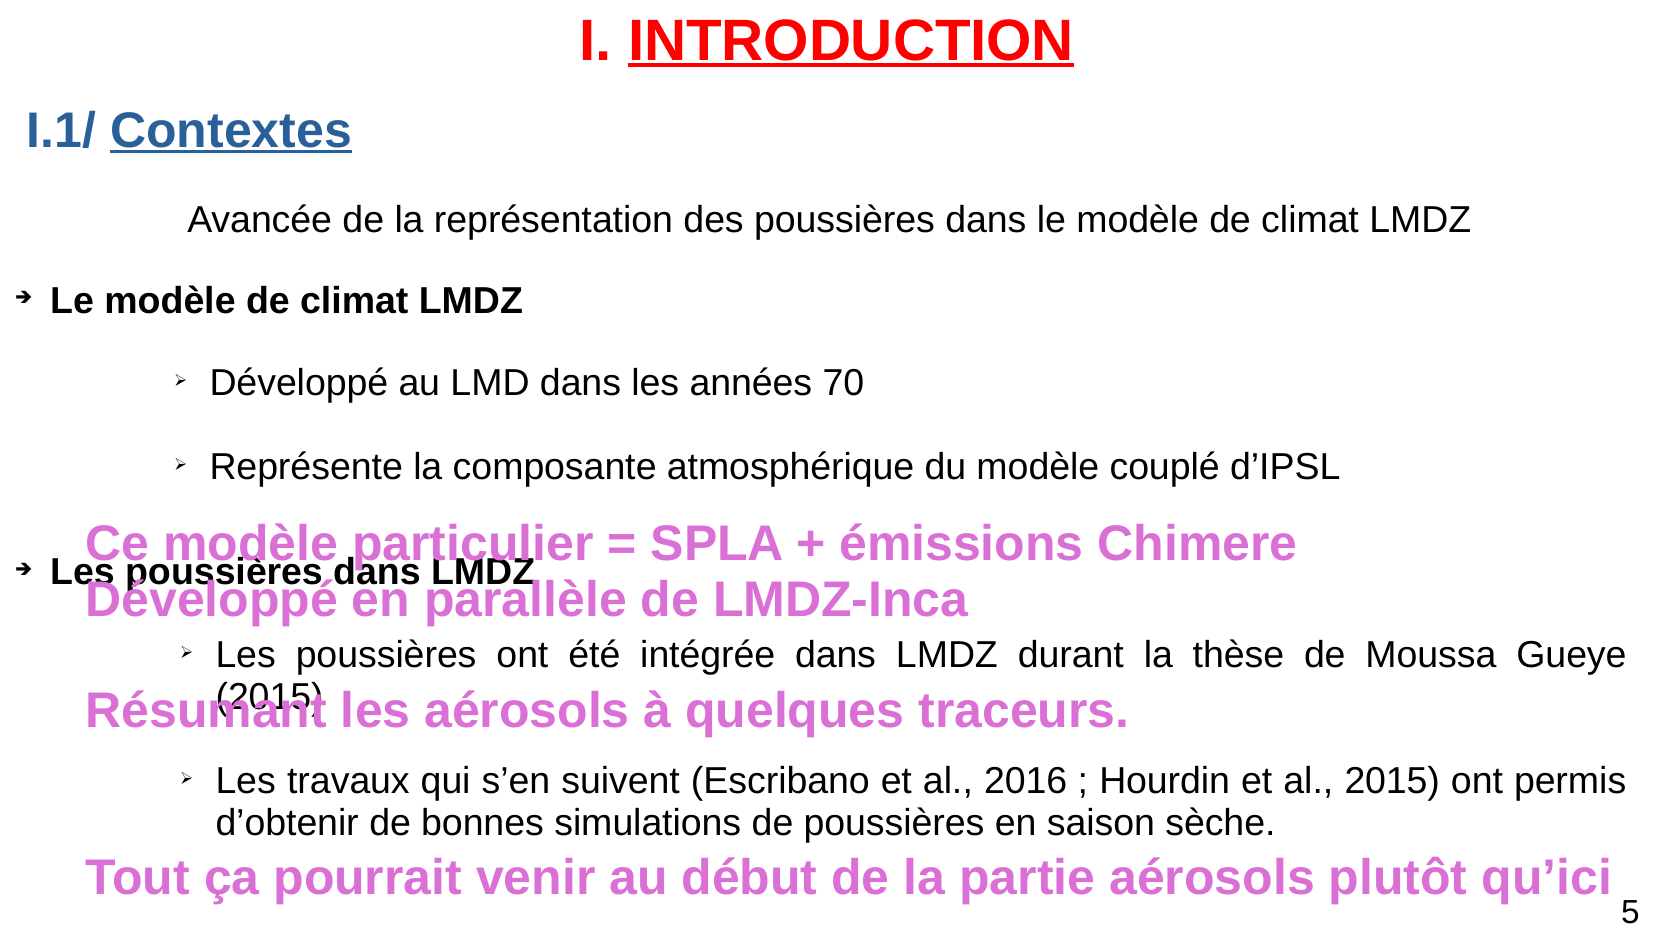

I. INTRODUCTION
I.1/ Contextes
Avancée de la représentation des poussières dans le modèle de climat LMDZ
Le modèle de climat LMDZ
Développé au LMD dans les années 70
Représente la composante atmosphérique du modèle couplé d’IPSL
Ce modèle particulier = SPLA + émissions Chimere
Développé en parallèle de LMDZ-Inca
Résumant les aérosols à quelques traceurs.
Tout ça pourrait venir au début de la partie aérosols plutôt qu’ici
Les poussières dans LMDZ
Les poussières ont été intégrée dans LMDZ durant la thèse de Moussa Gueye (2015)
Les travaux qui s’en suivent (Escribano et al., 2016 ; Hourdin et al., 2015) ont permis d’obtenir de bonnes simulations de poussières en saison sèche.
5